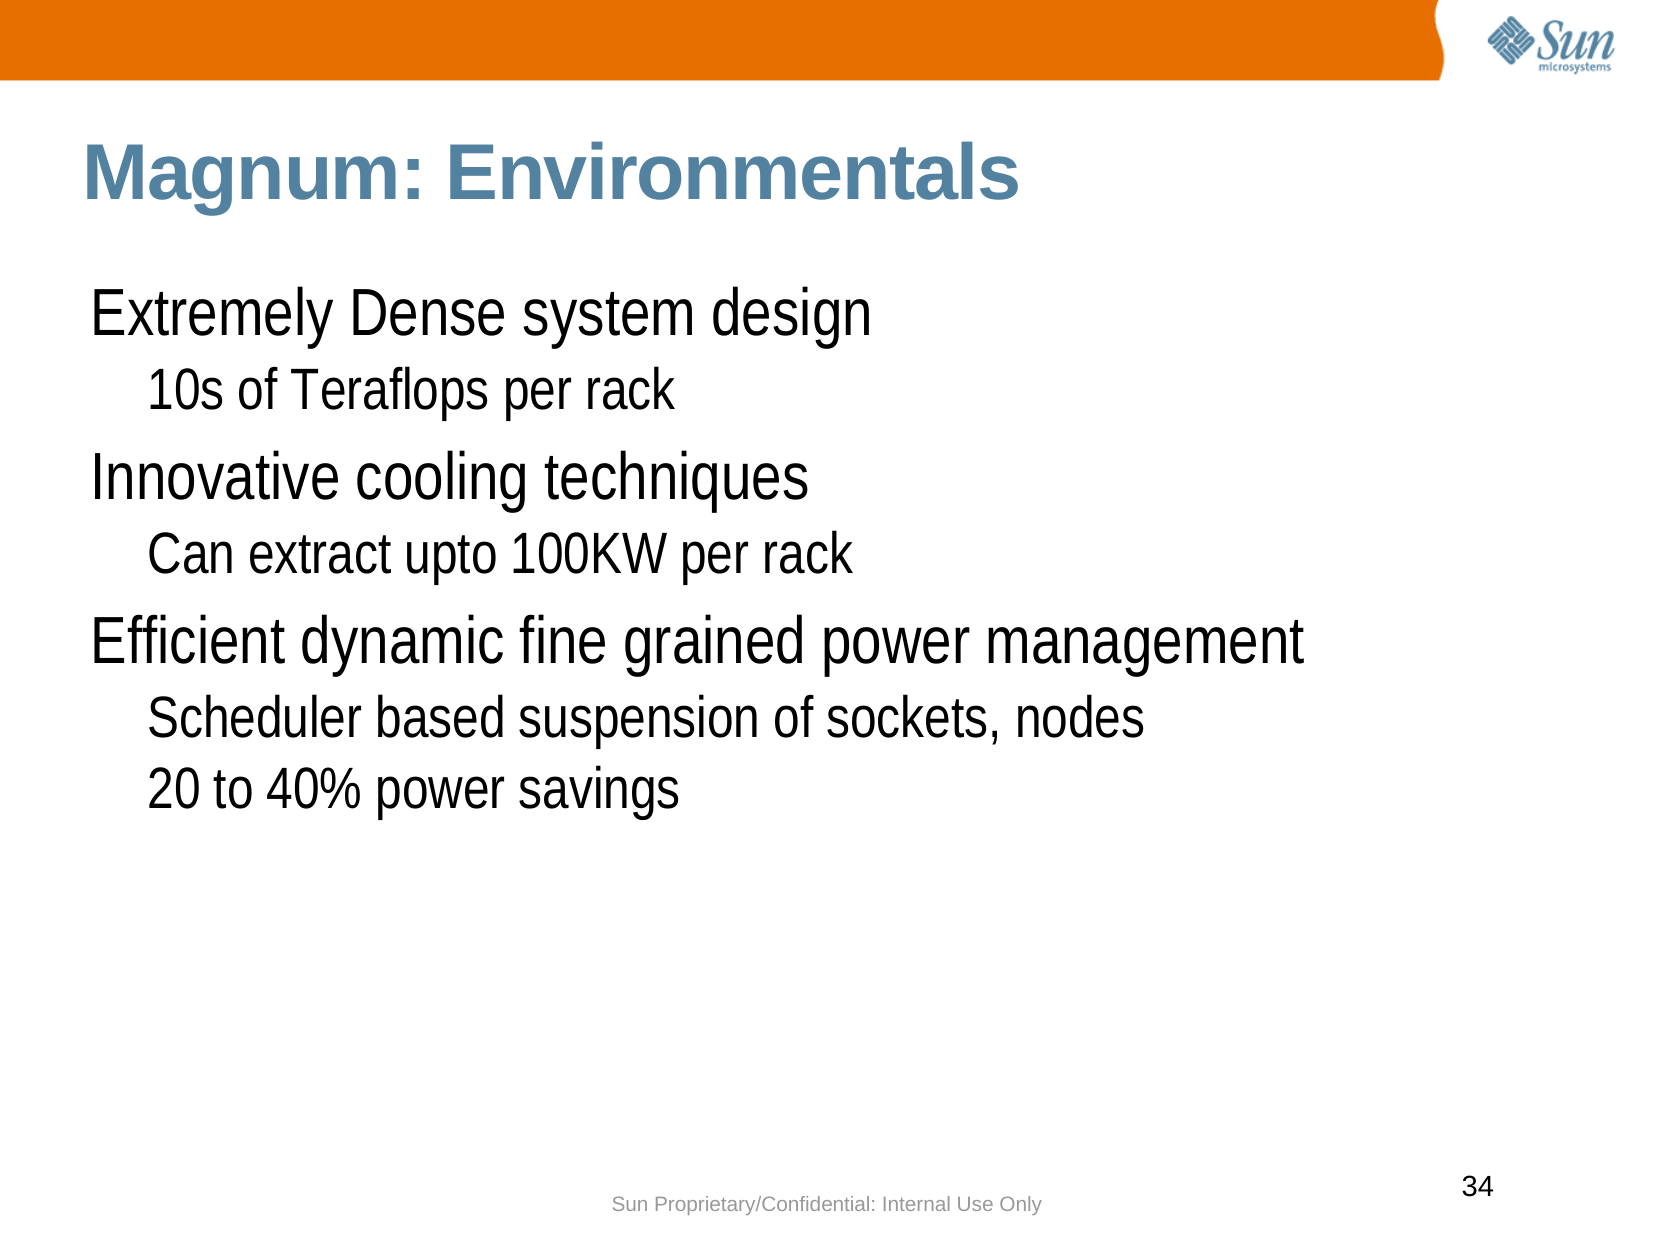

# Magnum: Environmentals
Extremely Dense system design
10s of Teraflops per rack
Innovative cooling techniques
Can extract upto 100KW per rack
Efficient dynamic fine grained power management
Scheduler based suspension of sockets, nodes
20 to 40% power savings